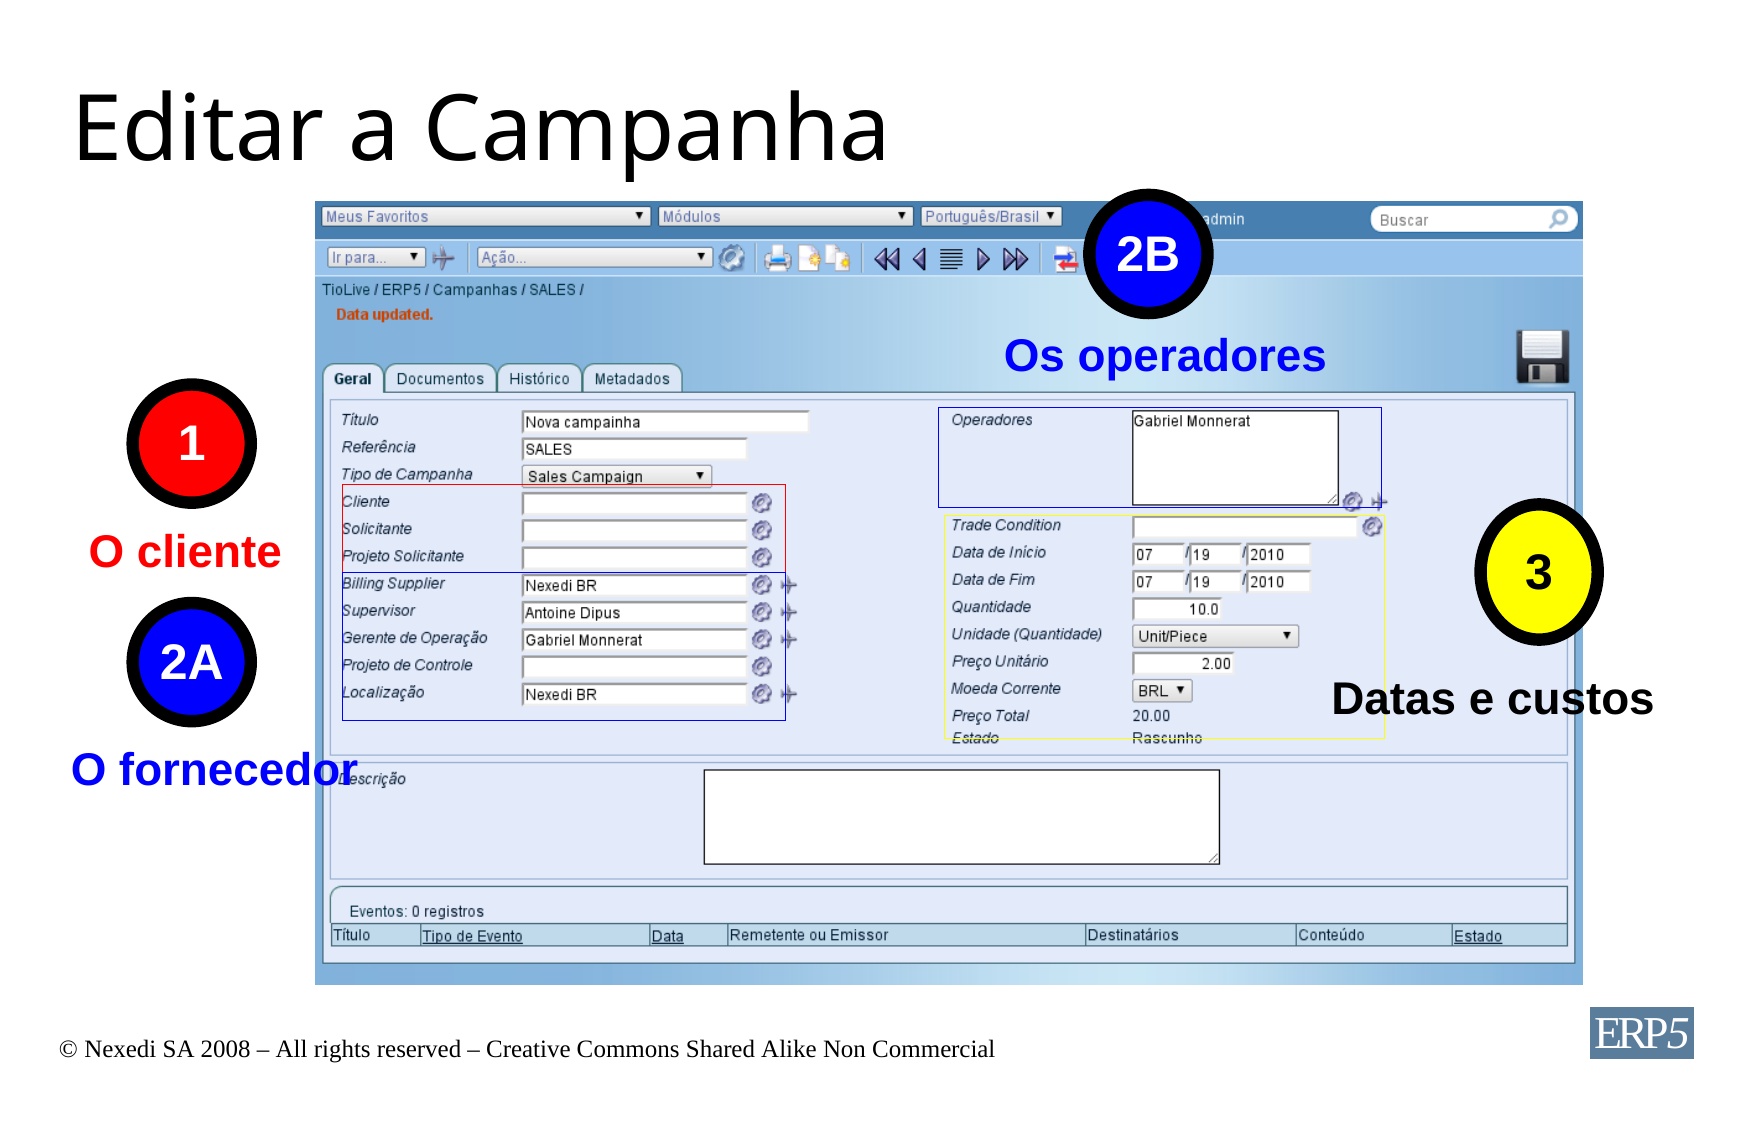

# Editar a Campanha
2B
Os operadores
1
3
O cliente
2A
Datas e custos
O fornecedor